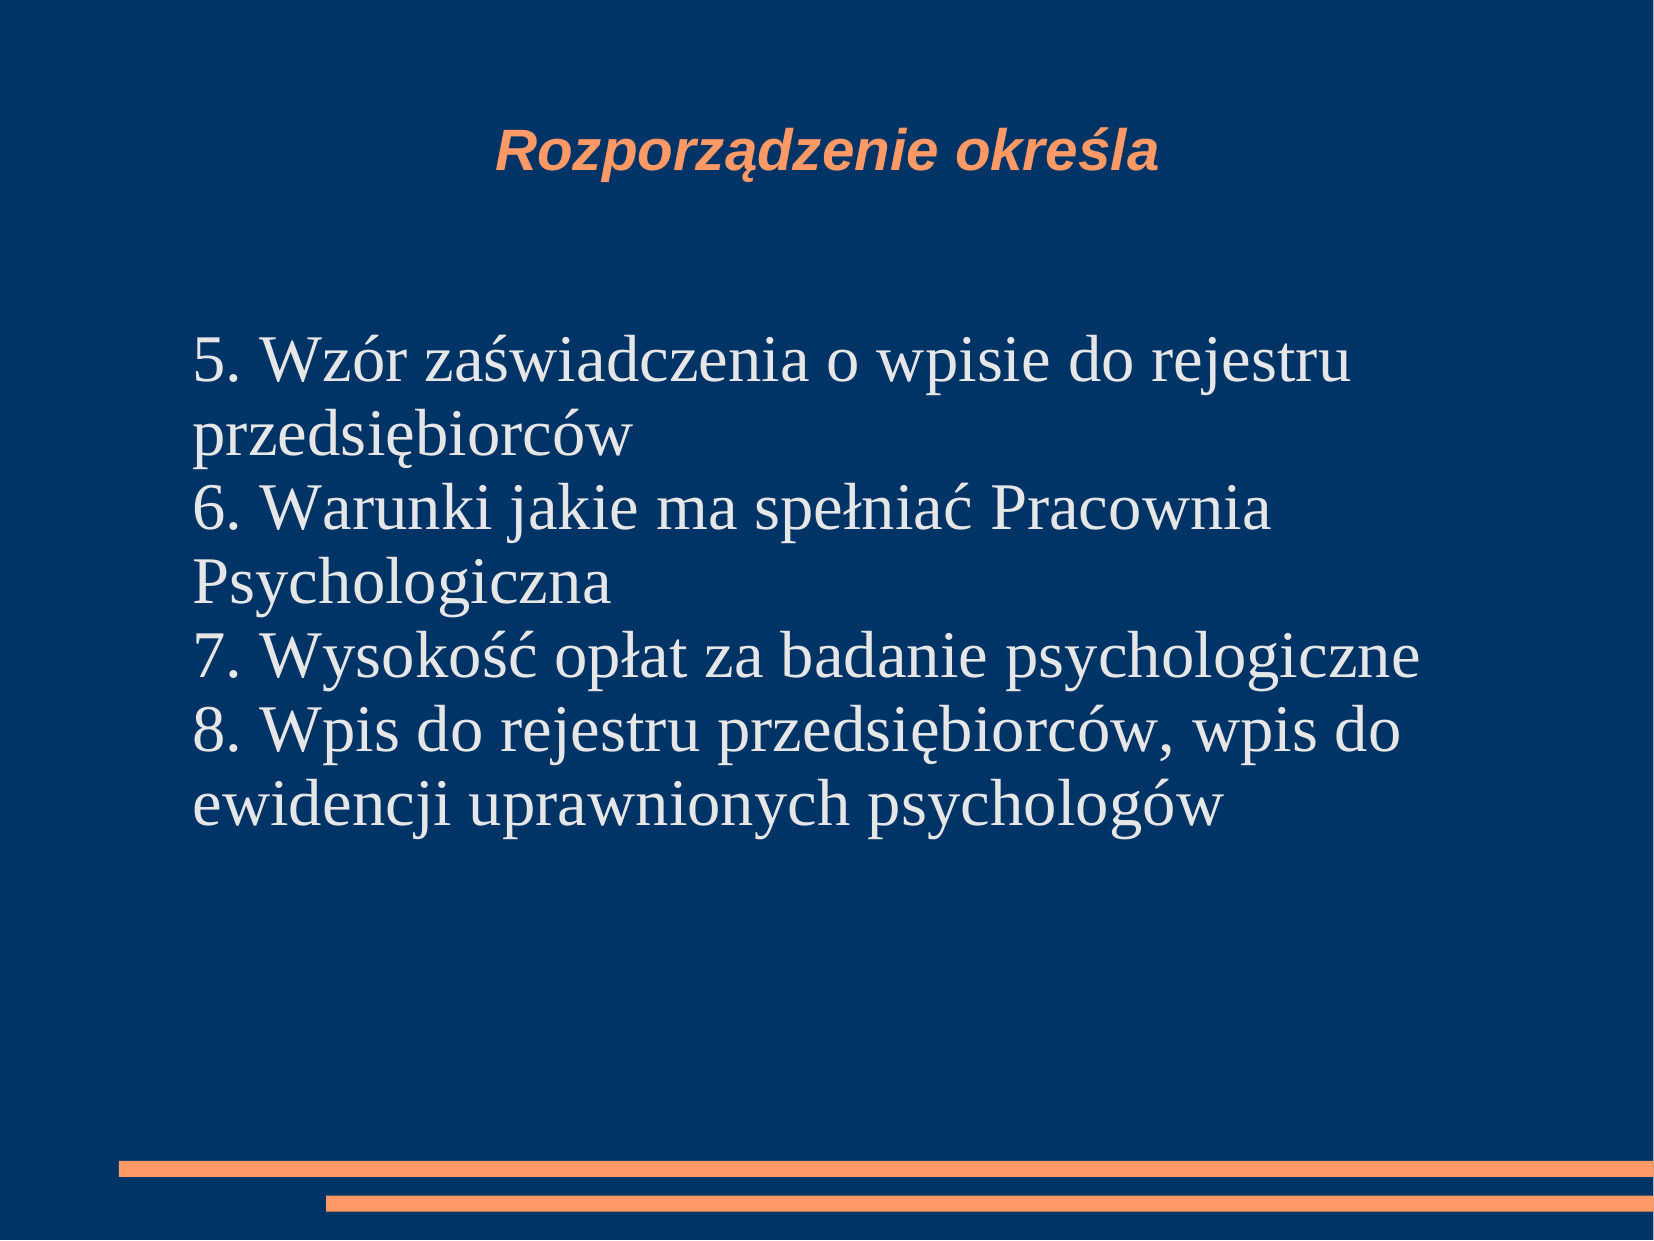

# Rozporządzenie określa
5. Wzór zaświadczenia o wpisie do rejestru przedsiębiorców
6. Warunki jakie ma spełniać Pracownia Psychologiczna
7. Wysokość opłat za badanie psychologiczne
8. Wpis do rejestru przedsiębiorców, wpis do ewidencji uprawnionych psychologów